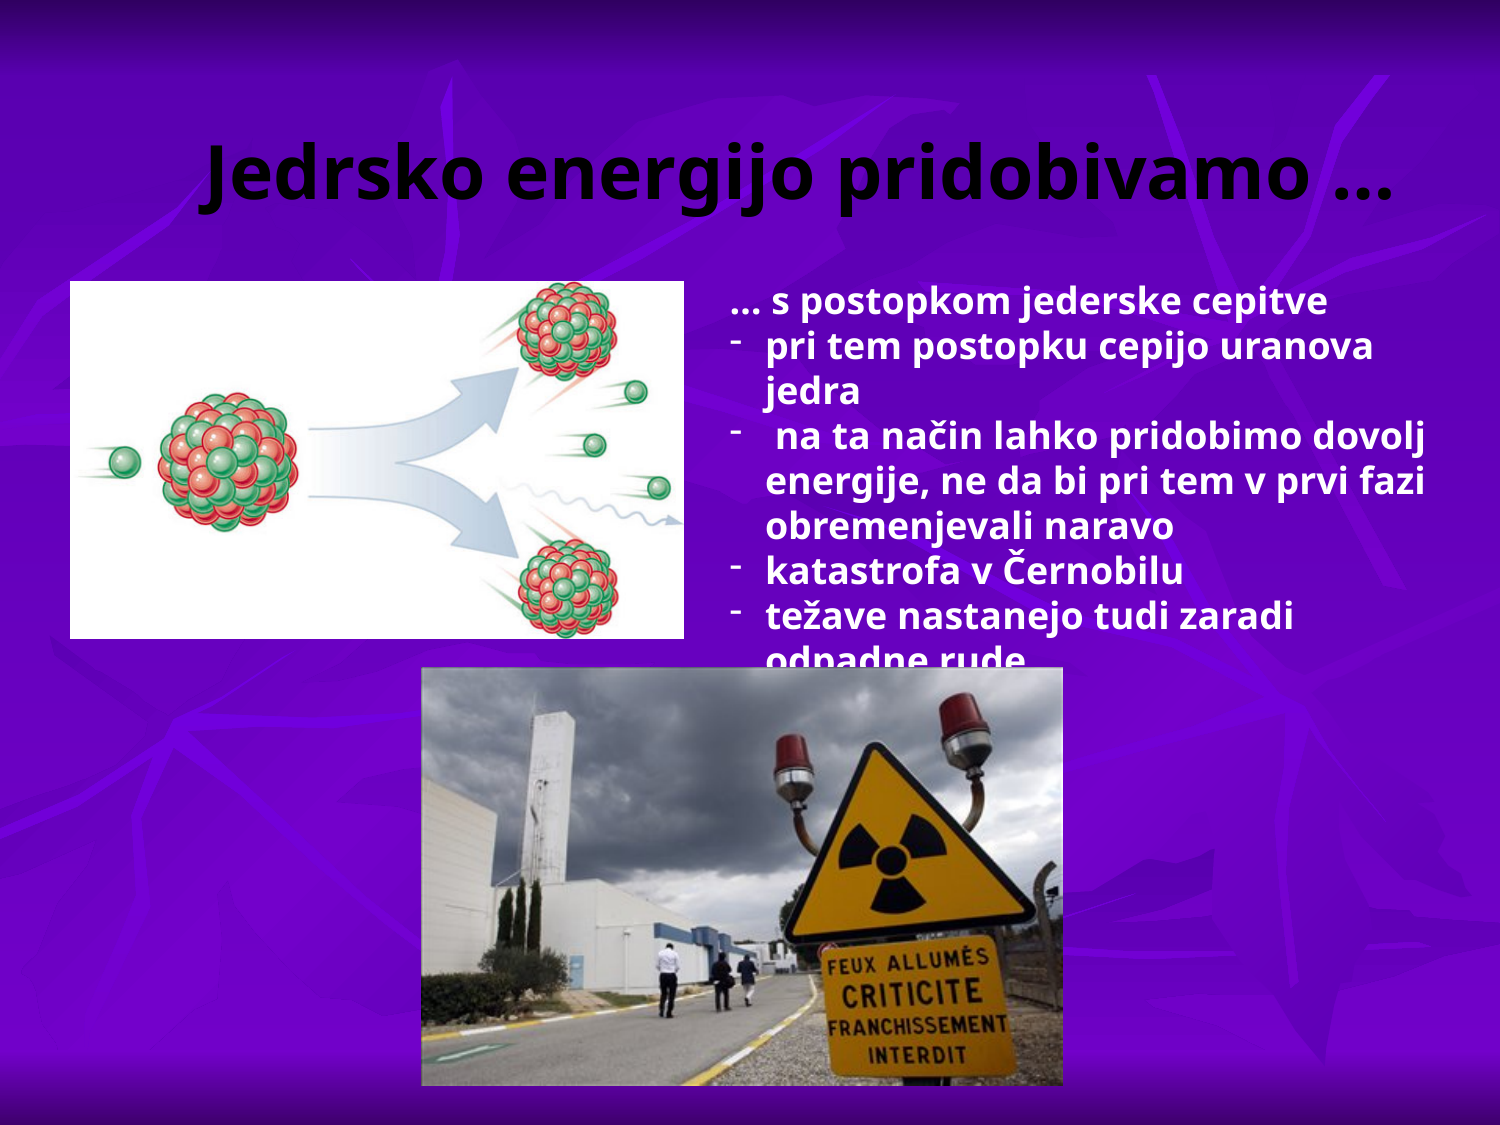

Jedrsko energijo pridobivamo …
… s postopkom jederske cepitve
pri tem postopku cepijo uranova jedra
 na ta način lahko pridobimo dovolj energije, ne da bi pri tem v prvi fazi obremenjevali naravo
katastrofa v Černobilu
težave nastanejo tudi zaradi odpadne rude